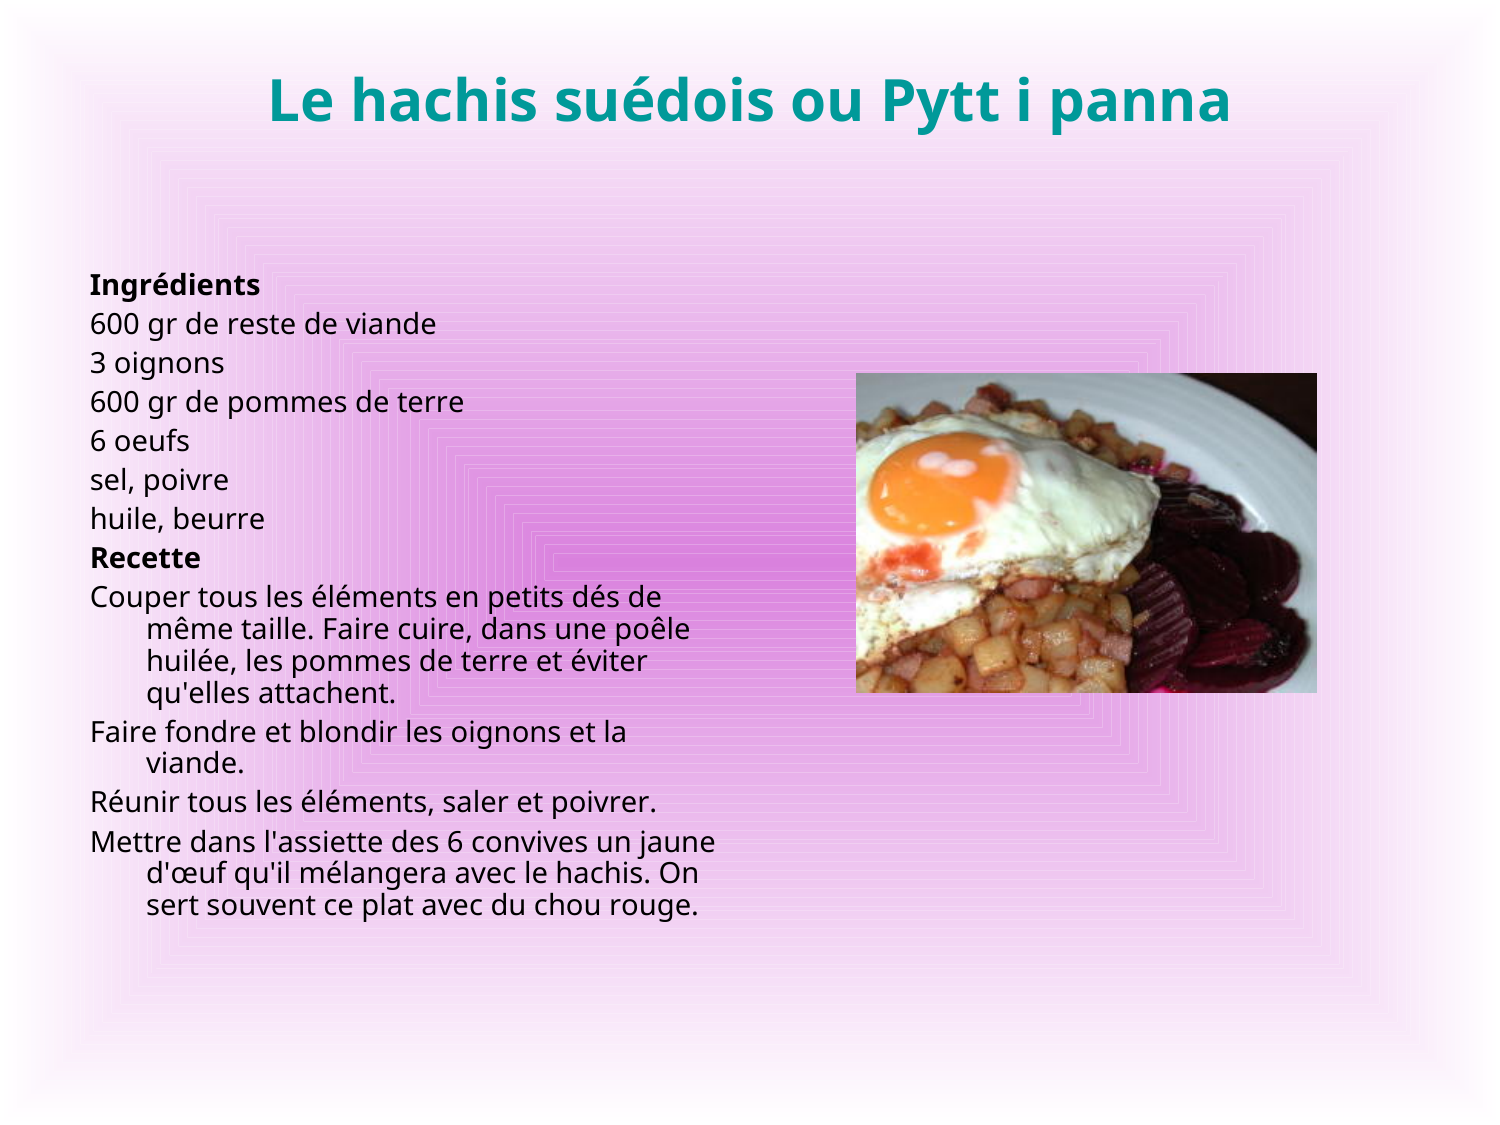

# Le hachis suédois ou Pytt i panna
Ingrédients
600 gr de reste de viande
3 oignons
600 gr de pommes de terre
6 oeufs
sel, poivre
huile, beurre
Recette
Couper tous les éléments en petits dés de même taille. Faire cuire, dans une poêle huilée, les pommes de terre et éviter qu'elles attachent.
Faire fondre et blondir les oignons et la viande.
Réunir tous les éléments, saler et poivrer.
Mettre dans l'assiette des 6 convives un jaune d'œuf qu'il mélangera avec le hachis. On sert souvent ce plat avec du chou rouge.